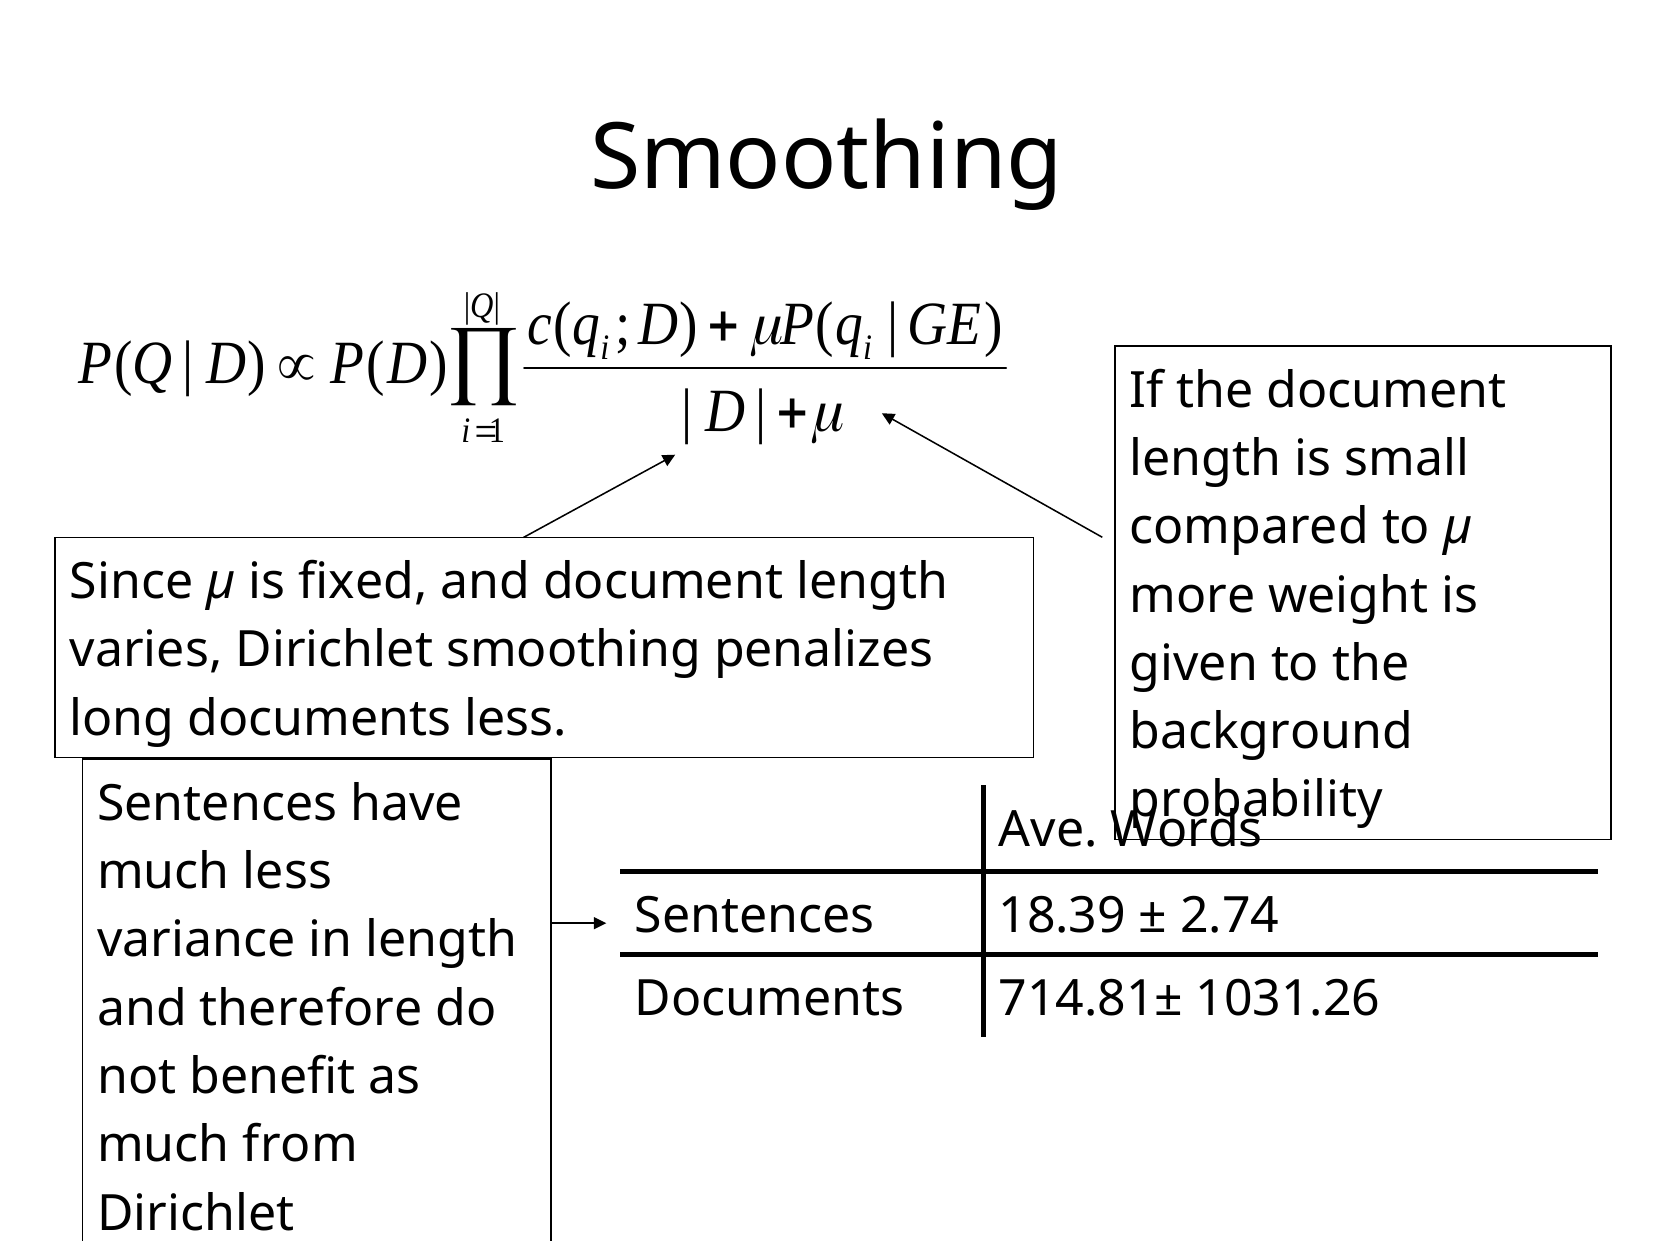

# Smoothing
If the document length is small compared to µ more weight is given to the background probability
Since µ is fixed, and document length varies, Dirichlet smoothing penalizes long documents less.
Sentences have much less variance in length and therefore do not benefit as much from Dirichlet smoothing
Ave. Words
Sentences
18.39 ± 2.74
Documents
714.81± 1031.26